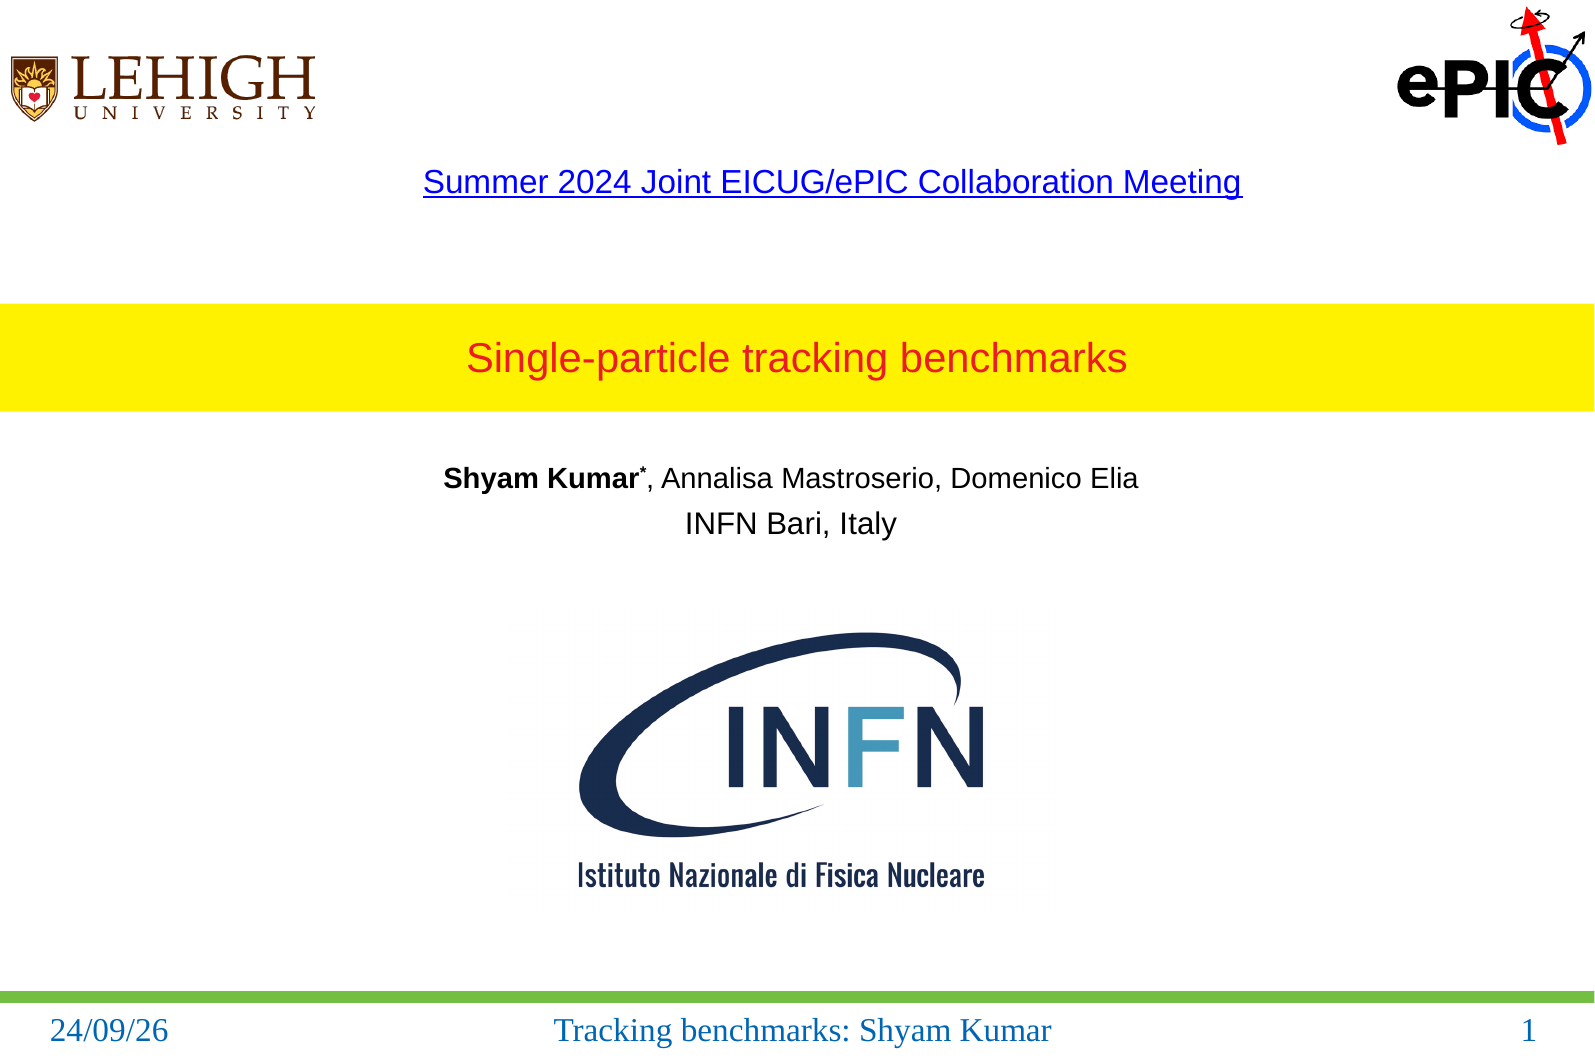

Summer 2024 Joint EICUG/ePIC Collaboration Meeting
# Single-particle tracking benchmarks
Shyam Kumar*, Annalisa Mastroserio, Domenico Elia
INFN Bari, Italy
Tracking benchmarks: Shyam Kumar
1